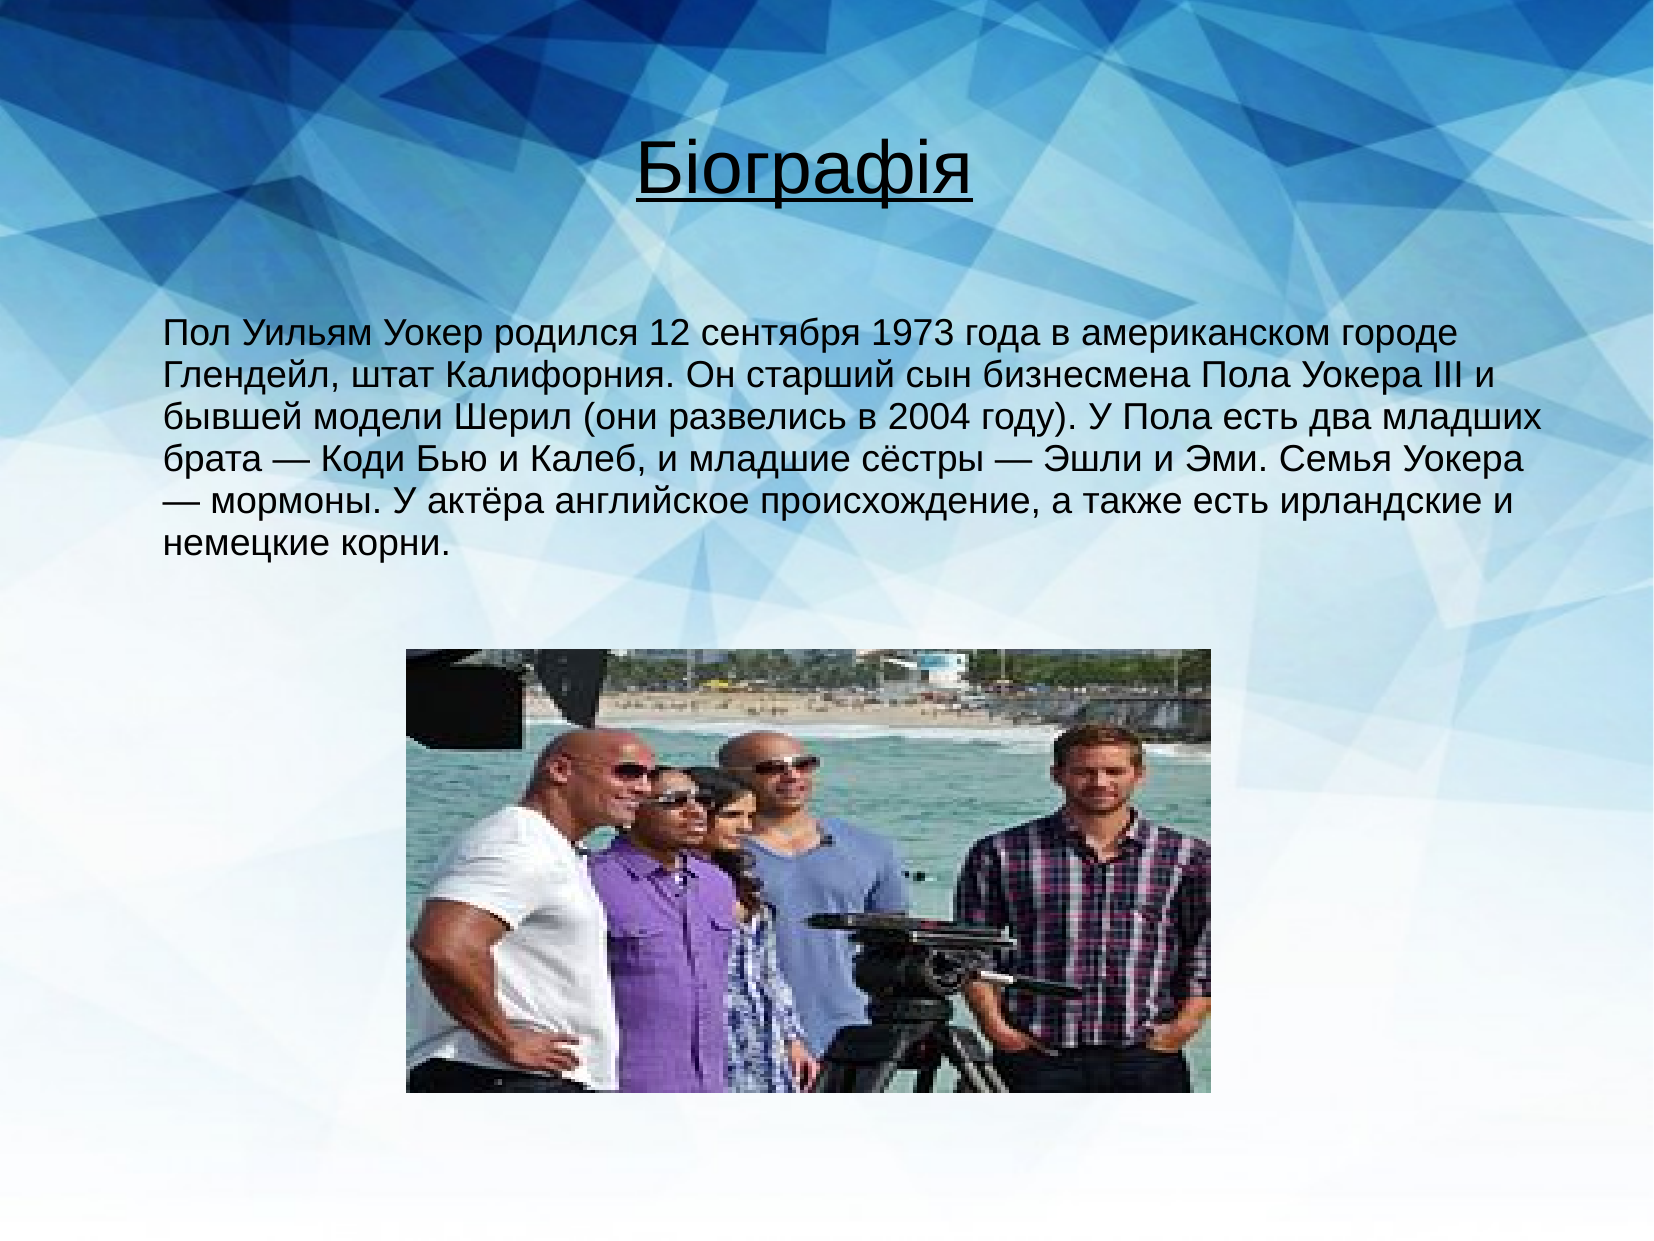

Біографія
Пол Уильям Уокер родился 12 сентября 1973 года в американском городе Глендейл, штат Калифорния. Он старший сын бизнесмена Пола Уокера III и бывшей модели Шерил (они развелись в 2004 году). У Пола есть два младших брата — Коди Бью и Калеб, и младшие сёстры — Эшли и Эми. Семья Уокера — мормоны. У актёра английское происхождение, а также есть ирландские и немецкие корни.